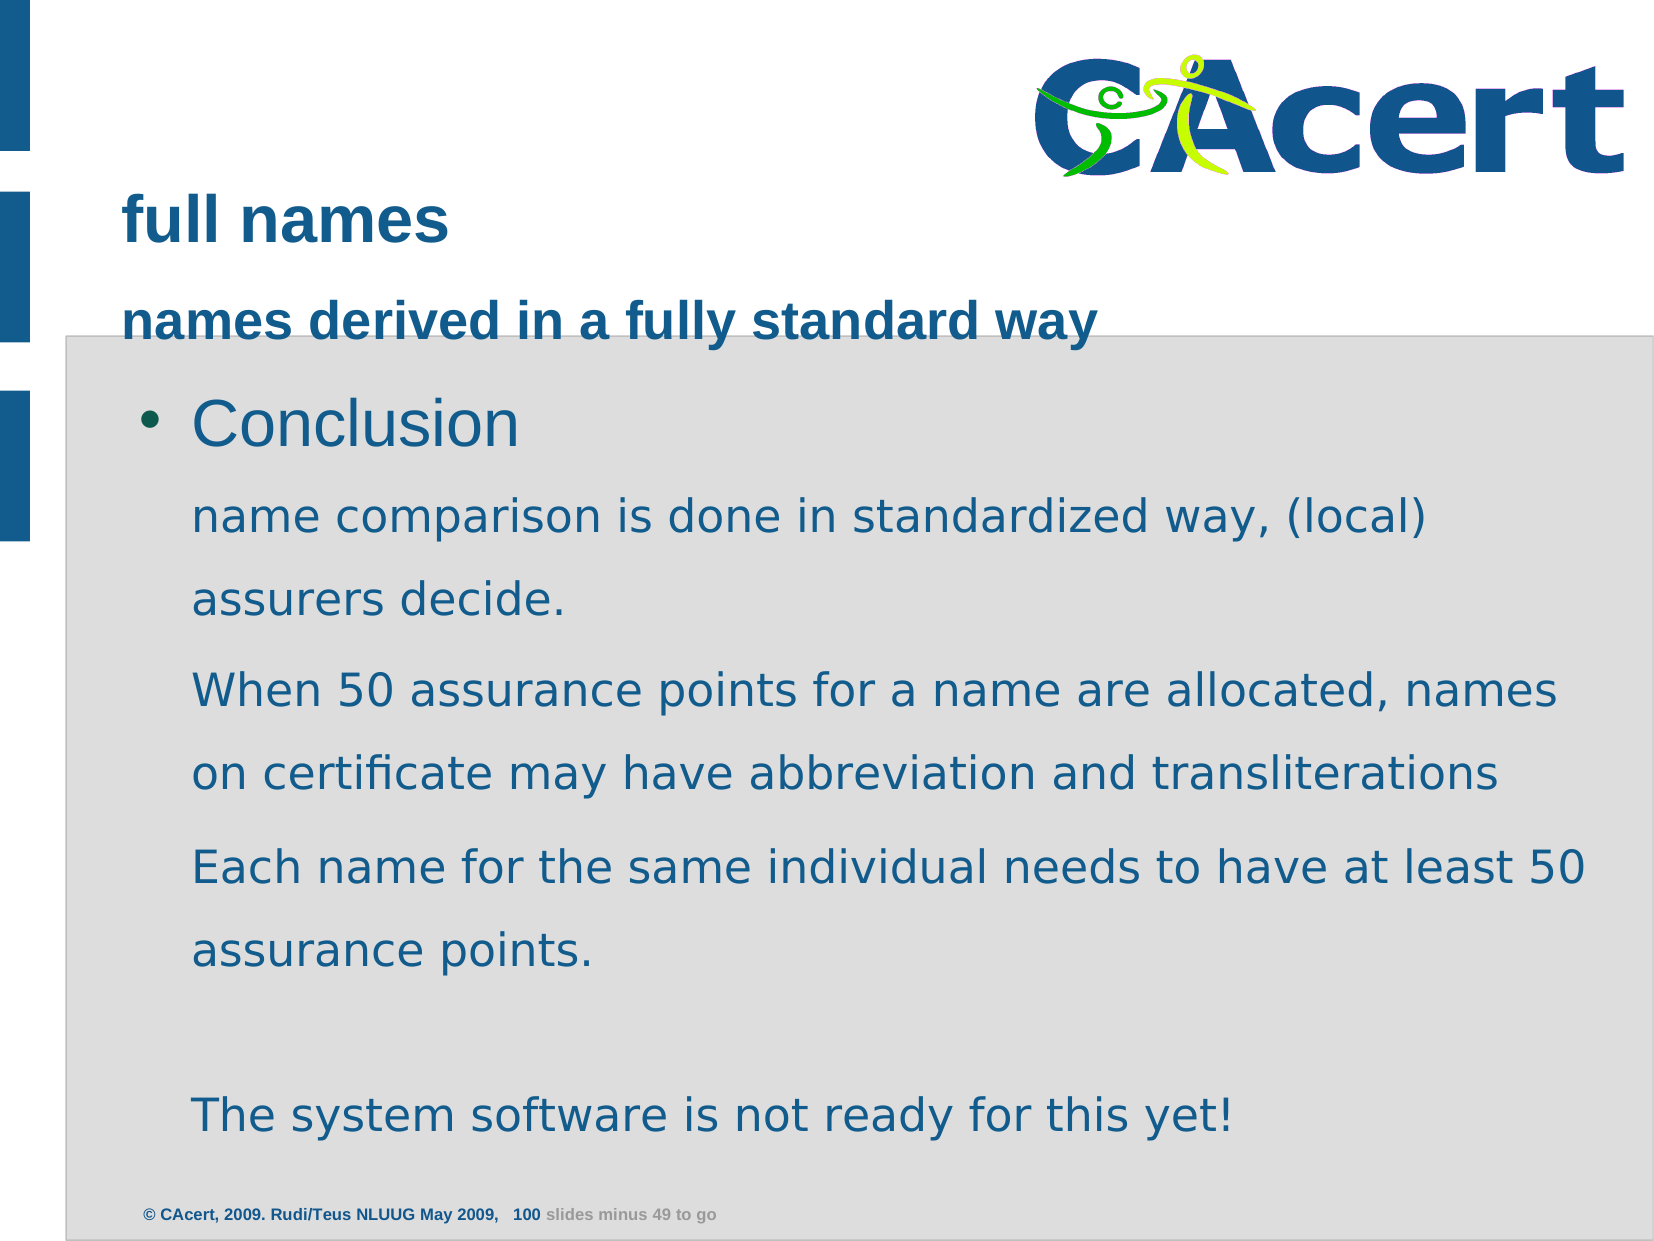

# full names names derived in a fully standard way
Conclusion
name comparison is done in standardized way, (local) assurers decide.
When 50 assurance points for a name are allocated, names on certificate may have abbreviation and transliterations
Each name for the same individual needs to have at least 50 assurance points.
The system software is not ready for this yet!